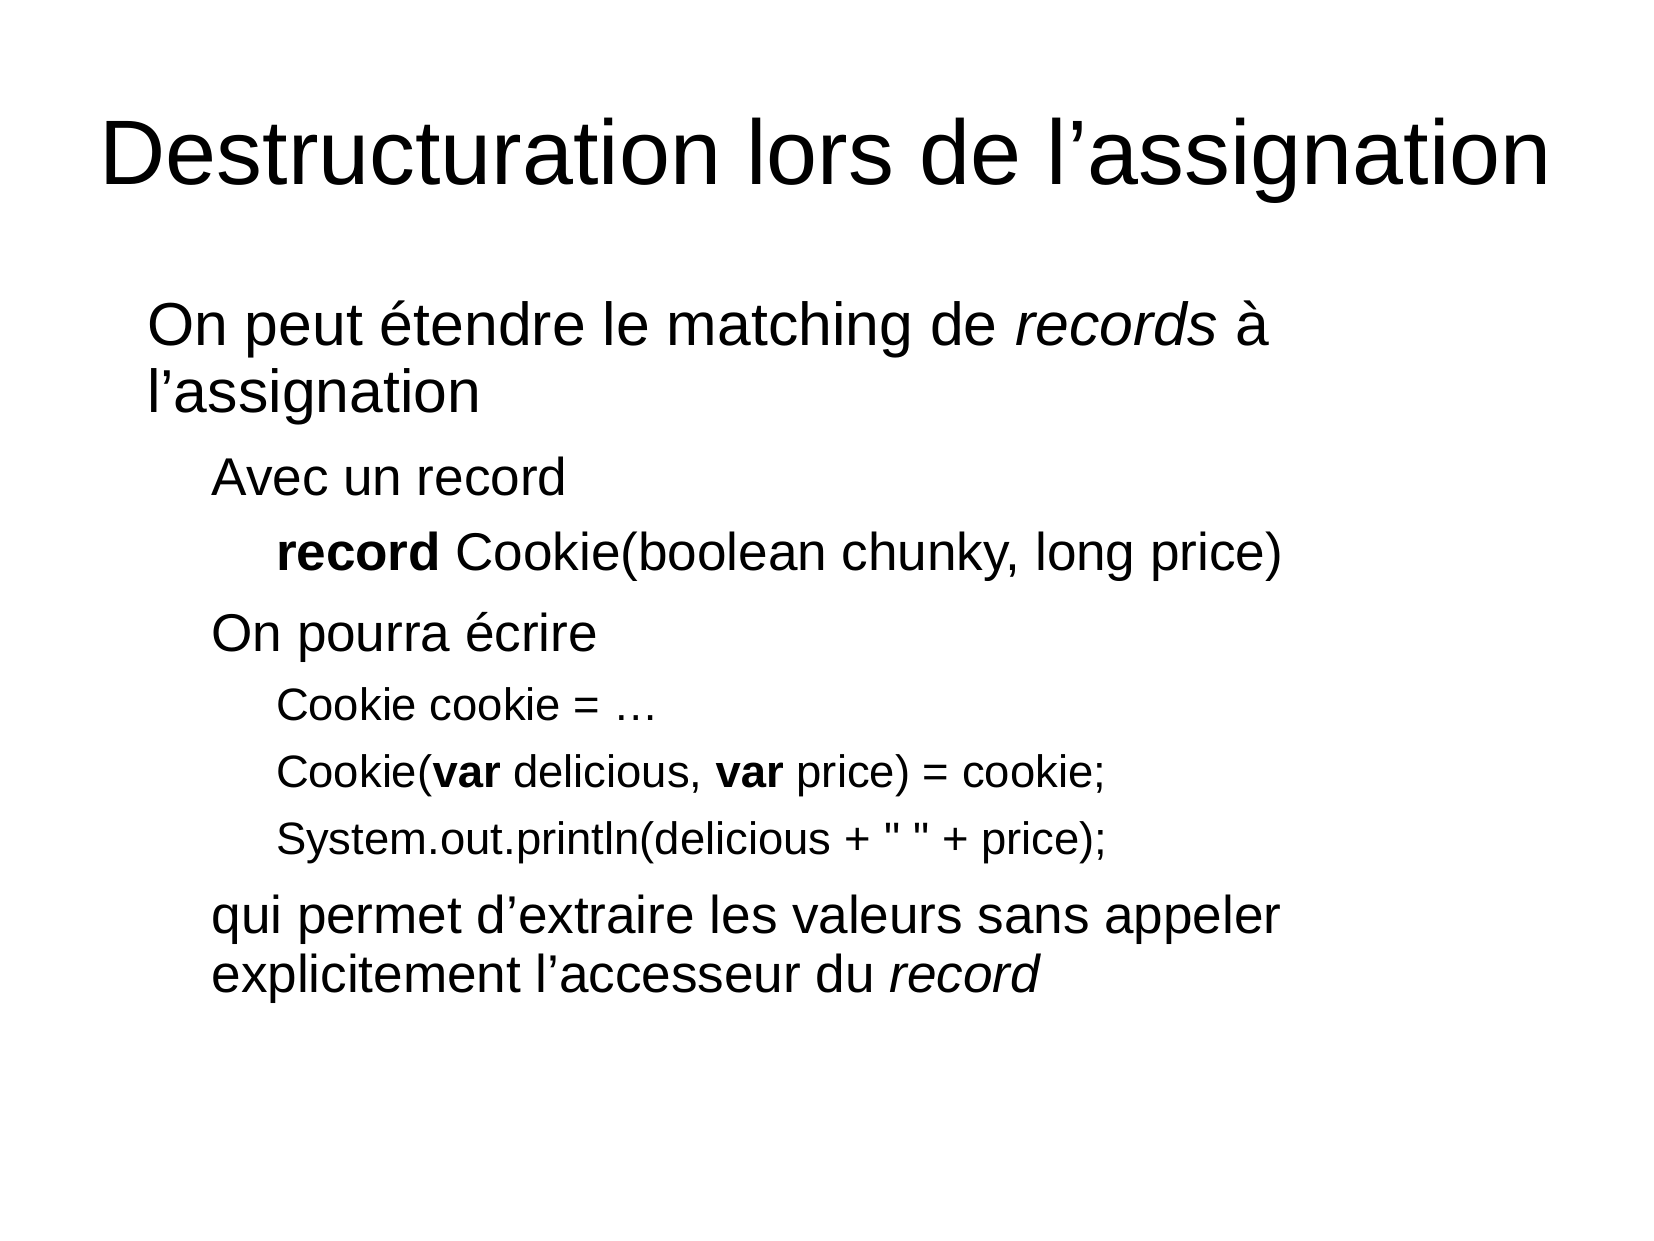

# Destructuration lors de l’assignation
On peut étendre le matching de records à l’assignation
Avec un record
record Cookie(boolean chunky, long price)
On pourra écrire
Cookie cookie = …
Cookie(var delicious, var price) = cookie;
System.out.println(delicious + " " + price);
qui permet d’extraire les valeurs sans appeler explicitement l’accesseur du record